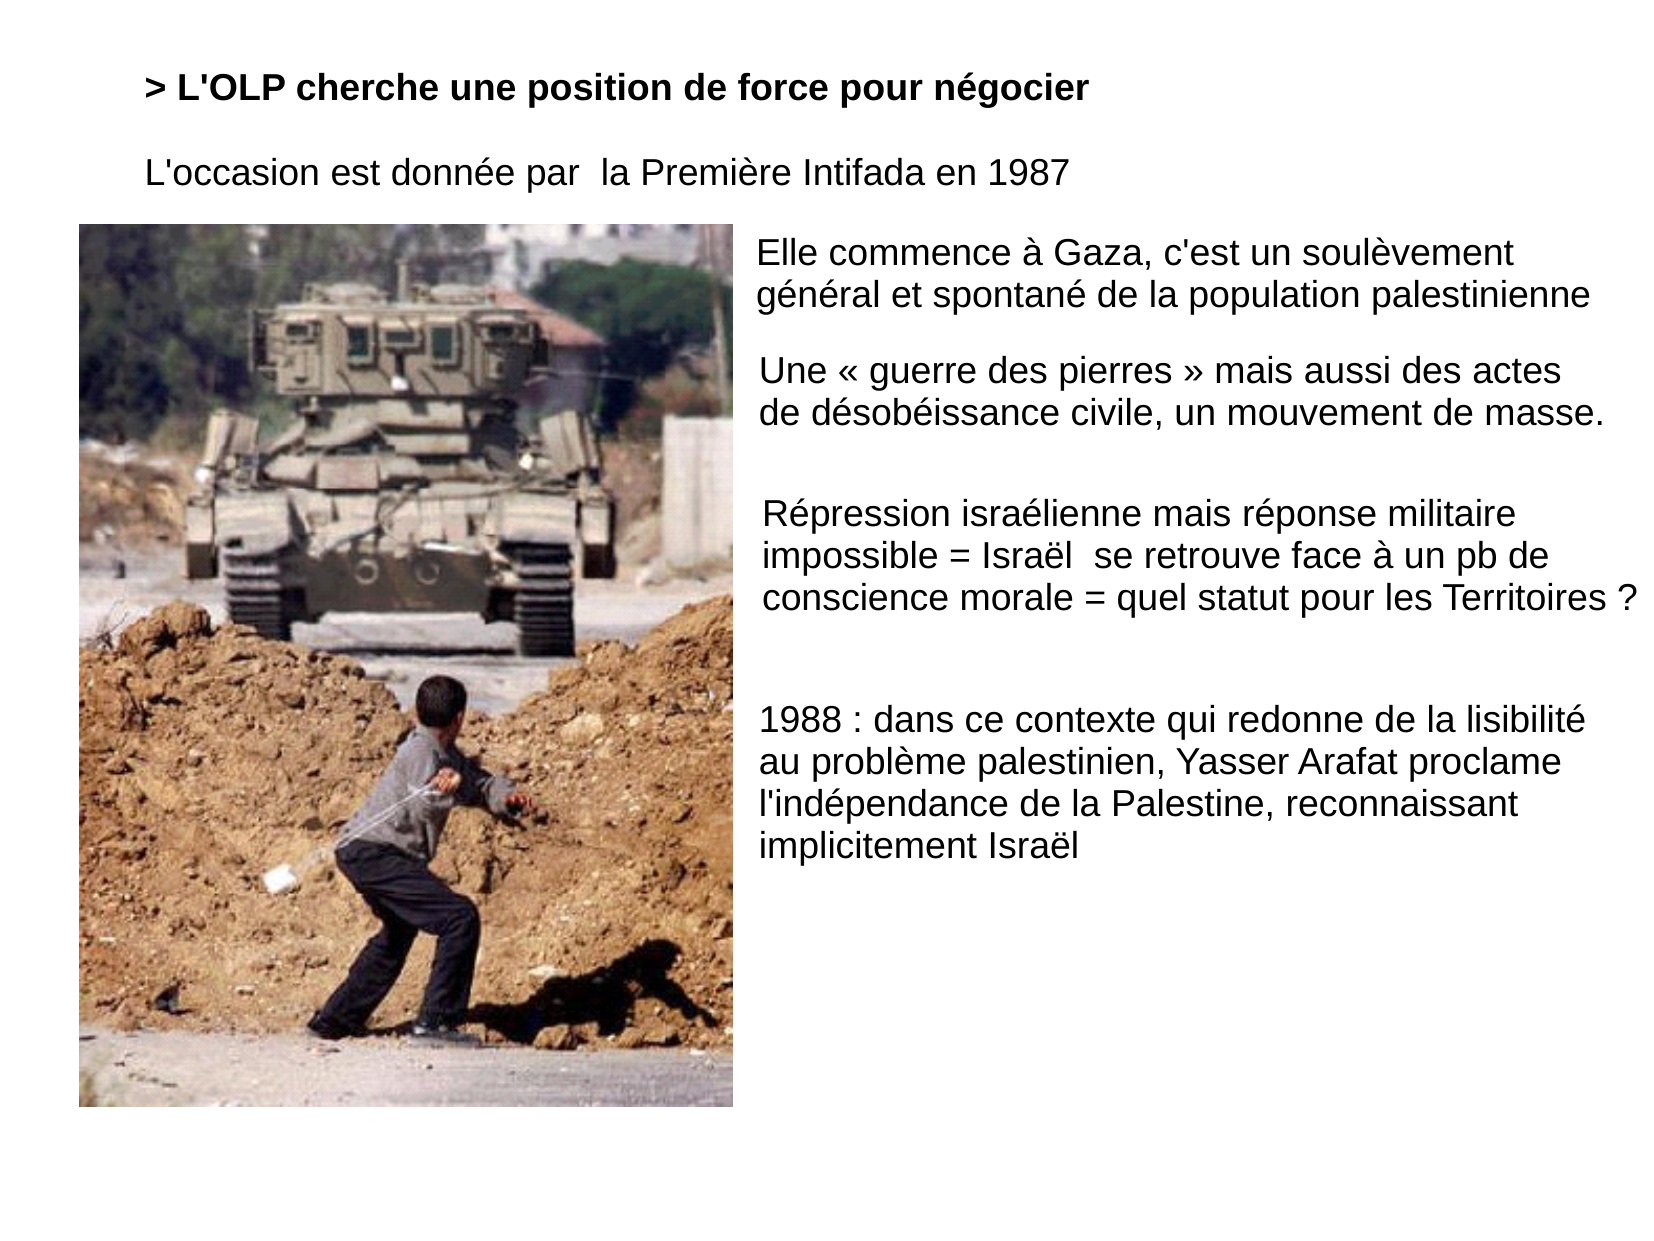

> L'OLP cherche une position de force pour négocier
L'occasion est donnée par la Première Intifada en 1987
Elle commence à Gaza, c'est un soulèvement
général et spontané de la population palestinienne
Une « guerre des pierres » mais aussi des actes
de désobéissance civile, un mouvement de masse.
Répression israélienne mais réponse militaire
impossible = Israël se retrouve face à un pb de
conscience morale = quel statut pour les Territoires ?
1988 : dans ce contexte qui redonne de la lisibilité
au problème palestinien, Yasser Arafat proclame
l'indépendance de la Palestine, reconnaissant
implicitement Israël